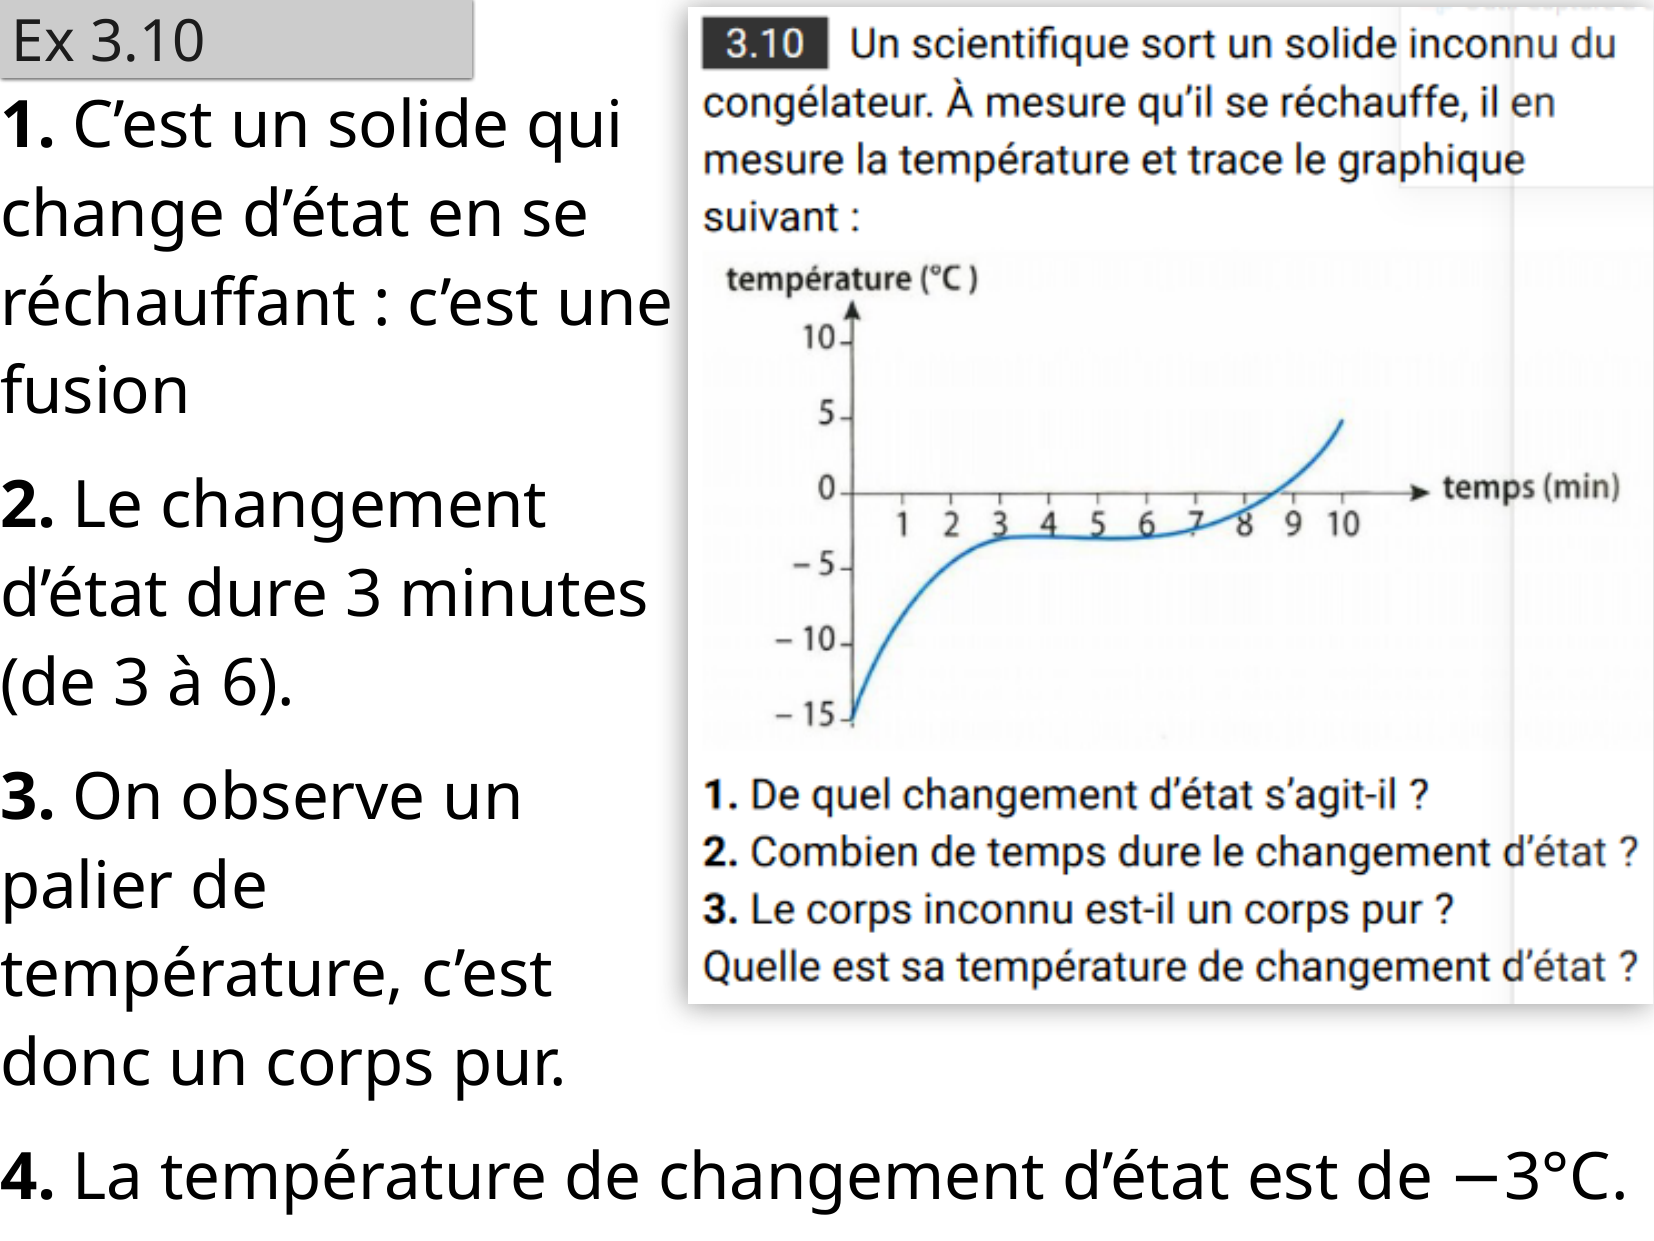

# Ex 3.10
1. C’est un solide qui
change d’état en se
réchauffant : c’est une
fusion
2. Le changement
d’état dure 3 minutes
(de 3 à 6).
3. On observe un
palier de
température, c’est
donc un corps pur.
4. La température de changement d’état est de −3°C.